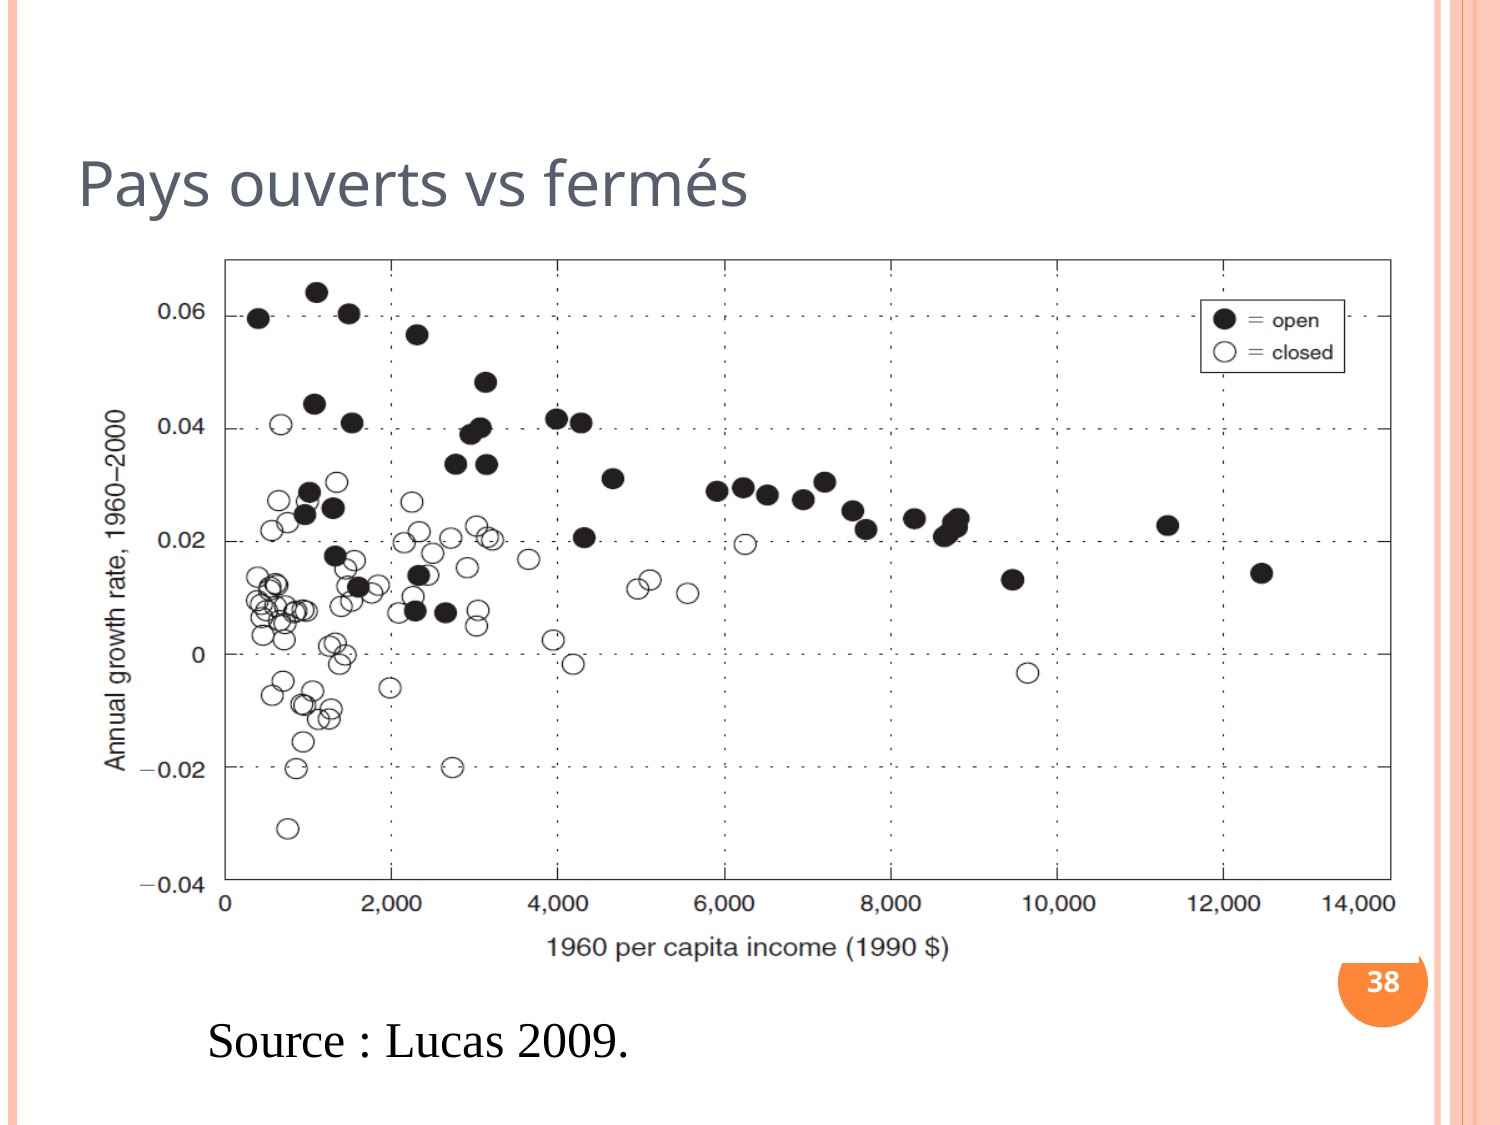

# Pays ouverts vs fermés
Source : Lucas 2009.